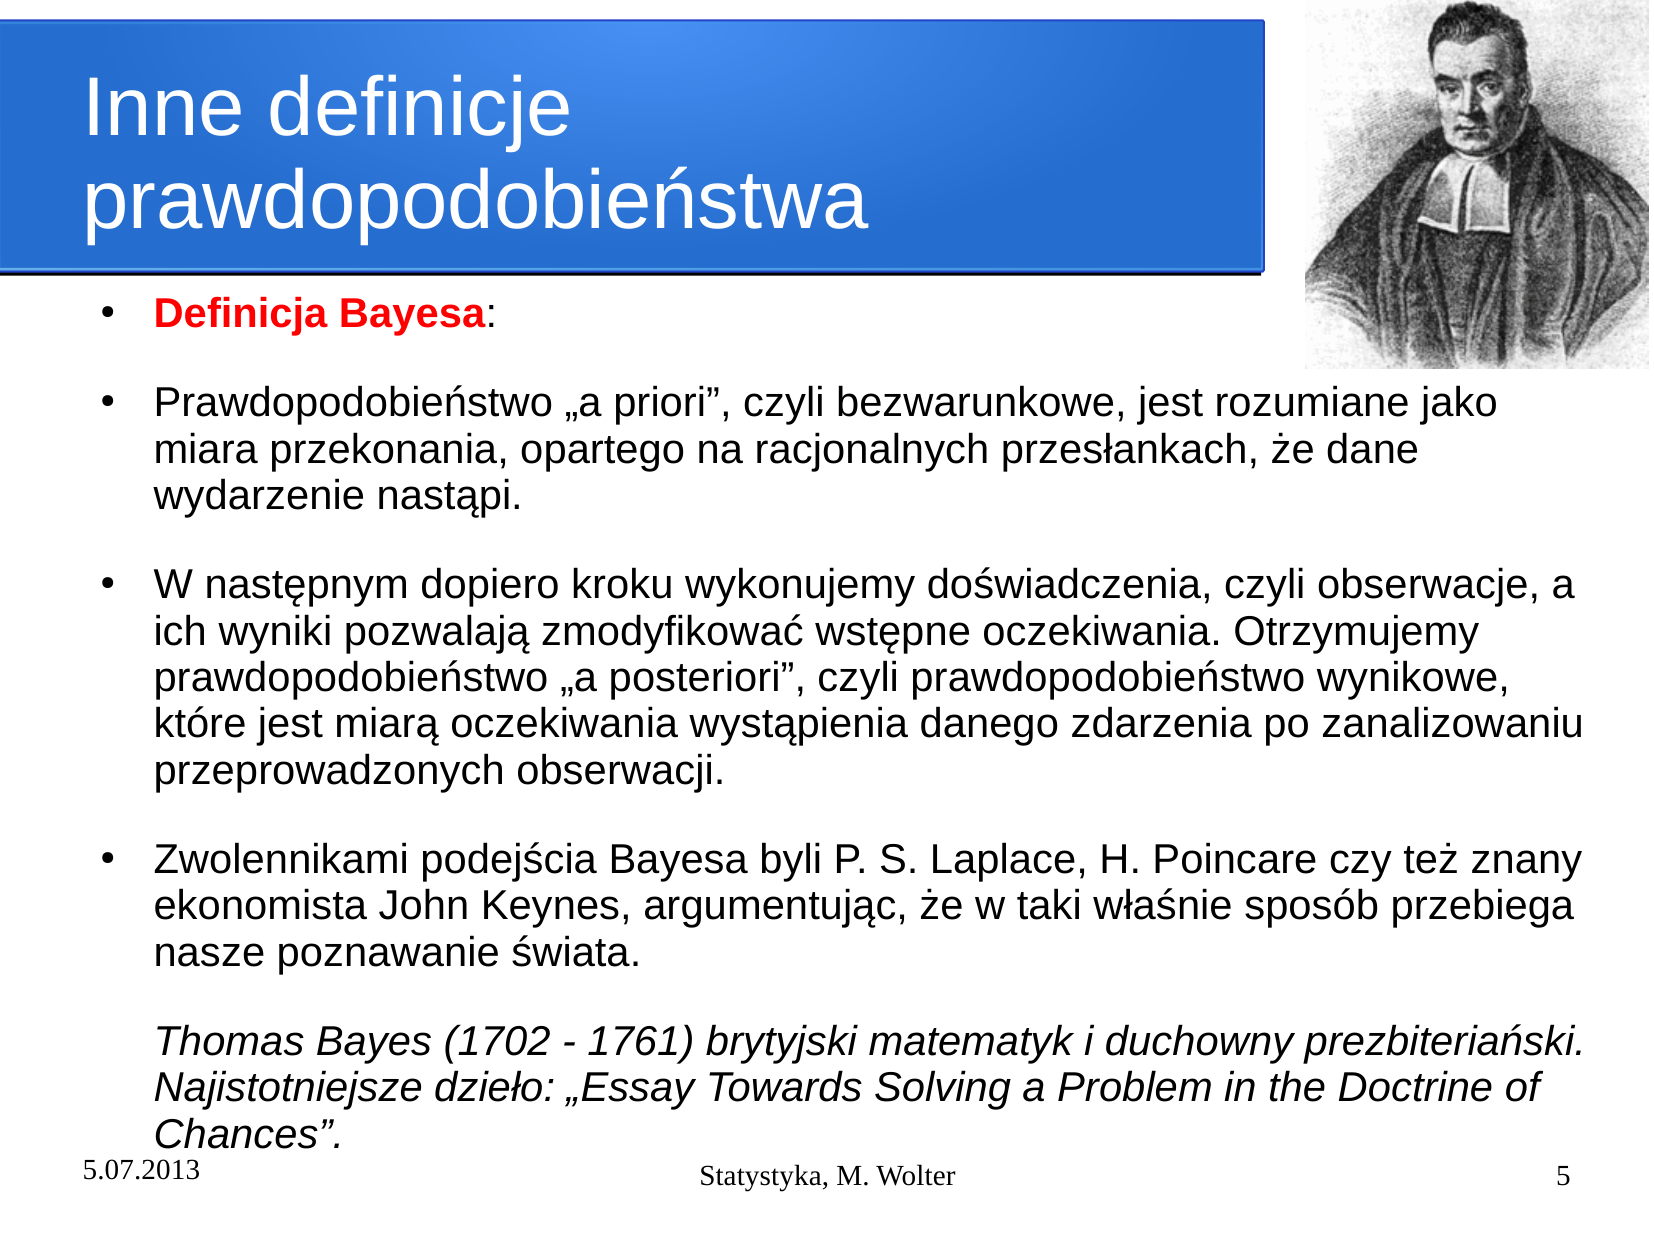

# Inne definicje prawdopodobieństwa
Definicja Bayesa:
Prawdopodobieństwo „a priori”, czyli bezwarunkowe, jest rozumiane jako miara przekonania, opartego na racjonalnych przesłankach, że dane wydarzenie nastąpi.
W następnym dopiero kroku wykonujemy doświadczenia, czyli obserwacje, a ich wyniki pozwalają zmodyfikować wstępne oczekiwania. Otrzymujemy prawdopodobieństwo „a posteriori”, czyli prawdopodobieństwo wynikowe, które jest miarą oczekiwania wystąpienia danego zdarzenia po zanalizowaniu przeprowadzonych obserwacji.
Zwolennikami podejścia Bayesa byli P. S. Laplace, H. Poincare czy też znany ekonomista John Keynes, argumentując, że w taki właśnie sposób przebiega nasze poznawanie świata.
Thomas Bayes (1702 - 1761) brytyjski matematyk i duchowny prezbiteriański. Najistotniejsze dzieło: „Essay Towards Solving a Problem in the Doctrine of Chances”.
5.07.2013
Statystyka, M. Wolter
5